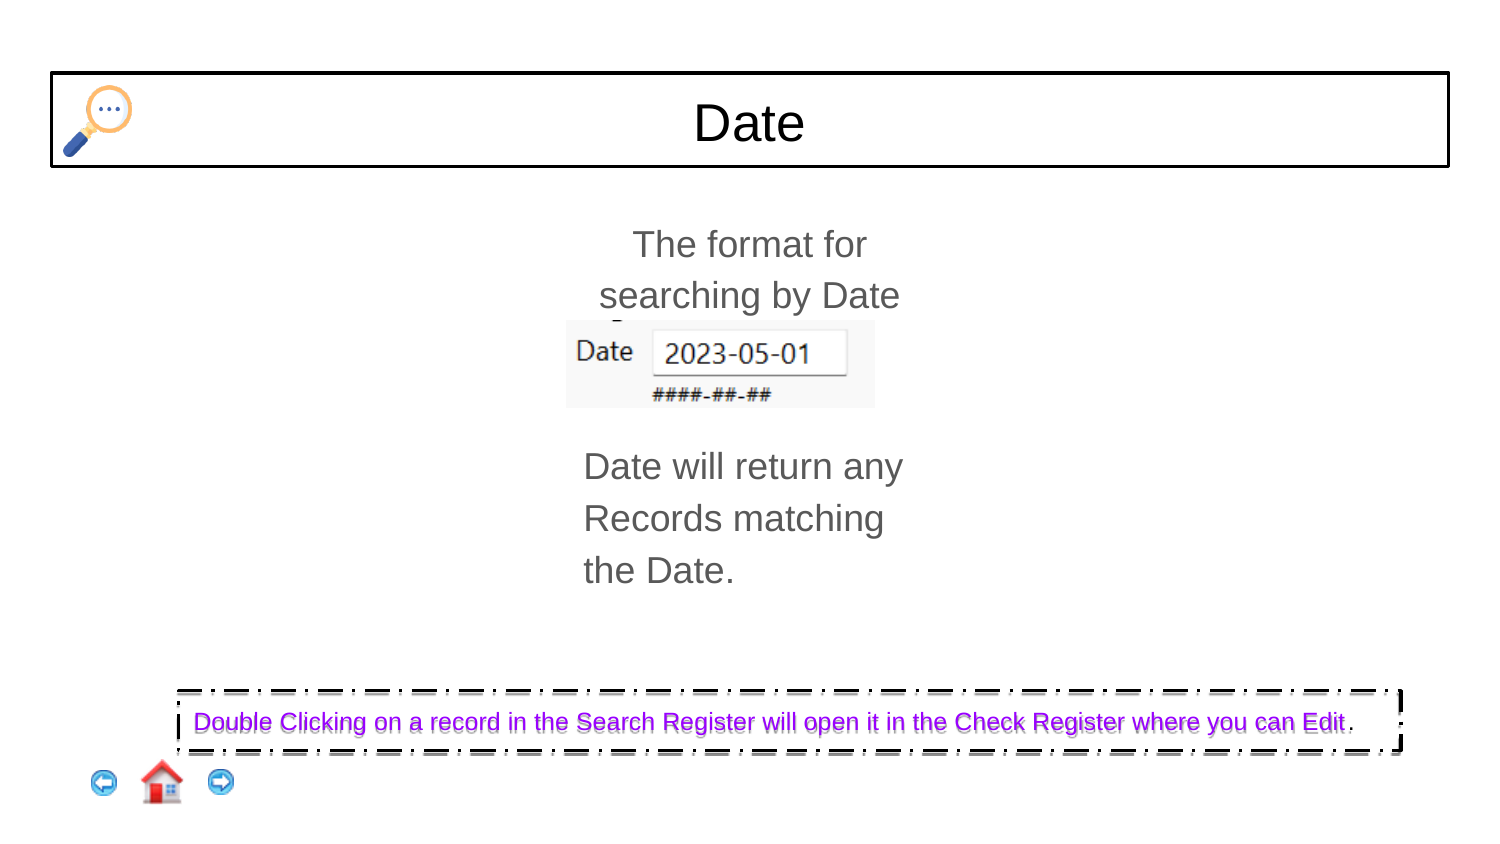

# Date
The format for searching by Date is:
Date will return any Records matching the Date.
Double Clicking on a record in the Search Register will open it in the Check Register where you can Edit.